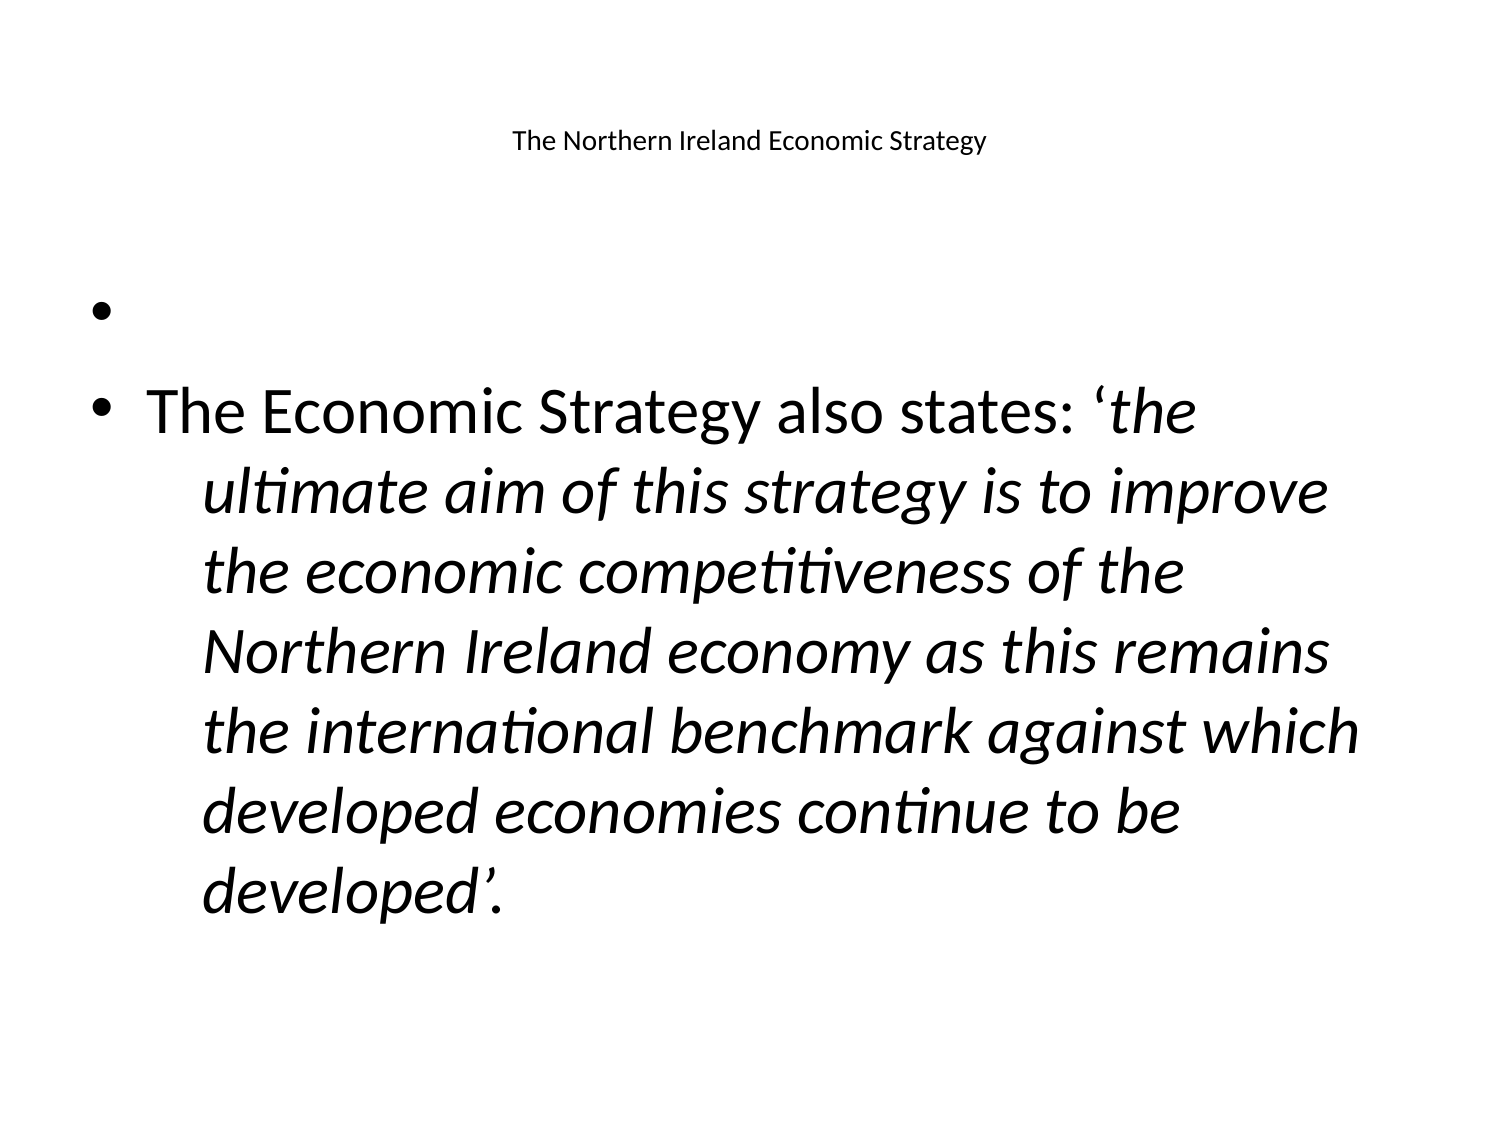

# The Northern Ireland Economic Strategy
The Economic Strategy also states: ‘the ultimate aim of this strategy is to improve the economic competitiveness of the Northern Ireland economy as this remains the international benchmark against which developed economies continue to be developed’.